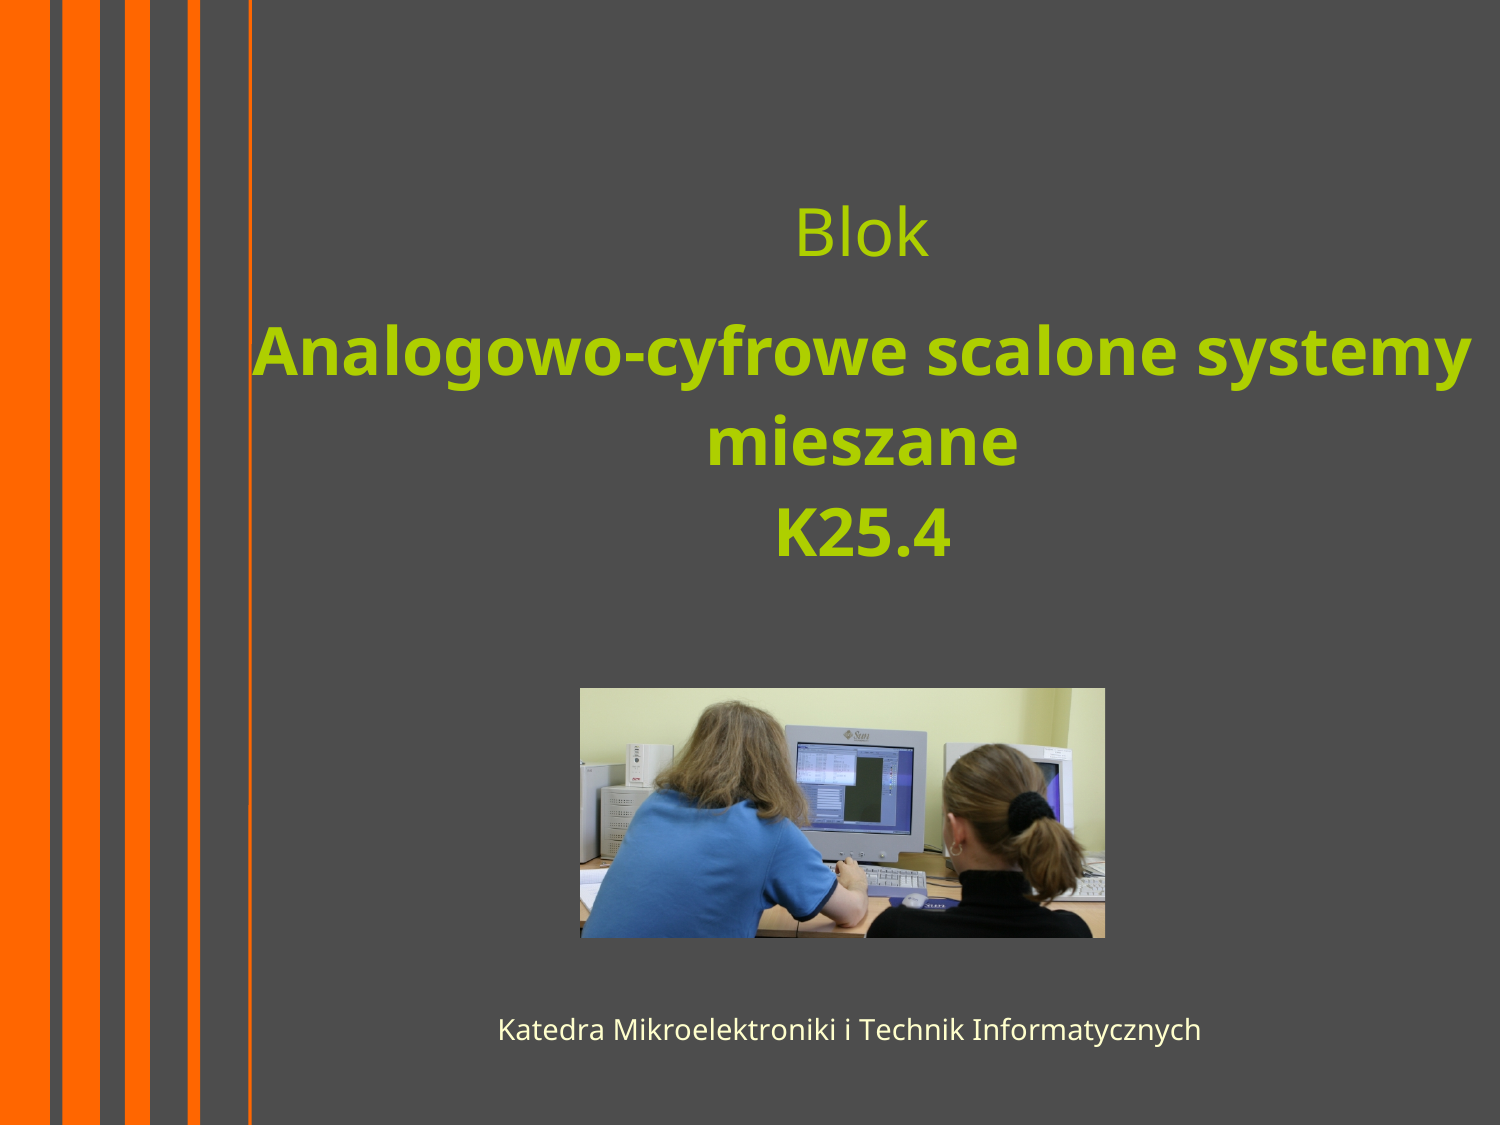

# Blok Analogowo-cyfrowe scalone systemy mieszane K25.4
Katedra Mikroelektroniki i Technik Informatycznych